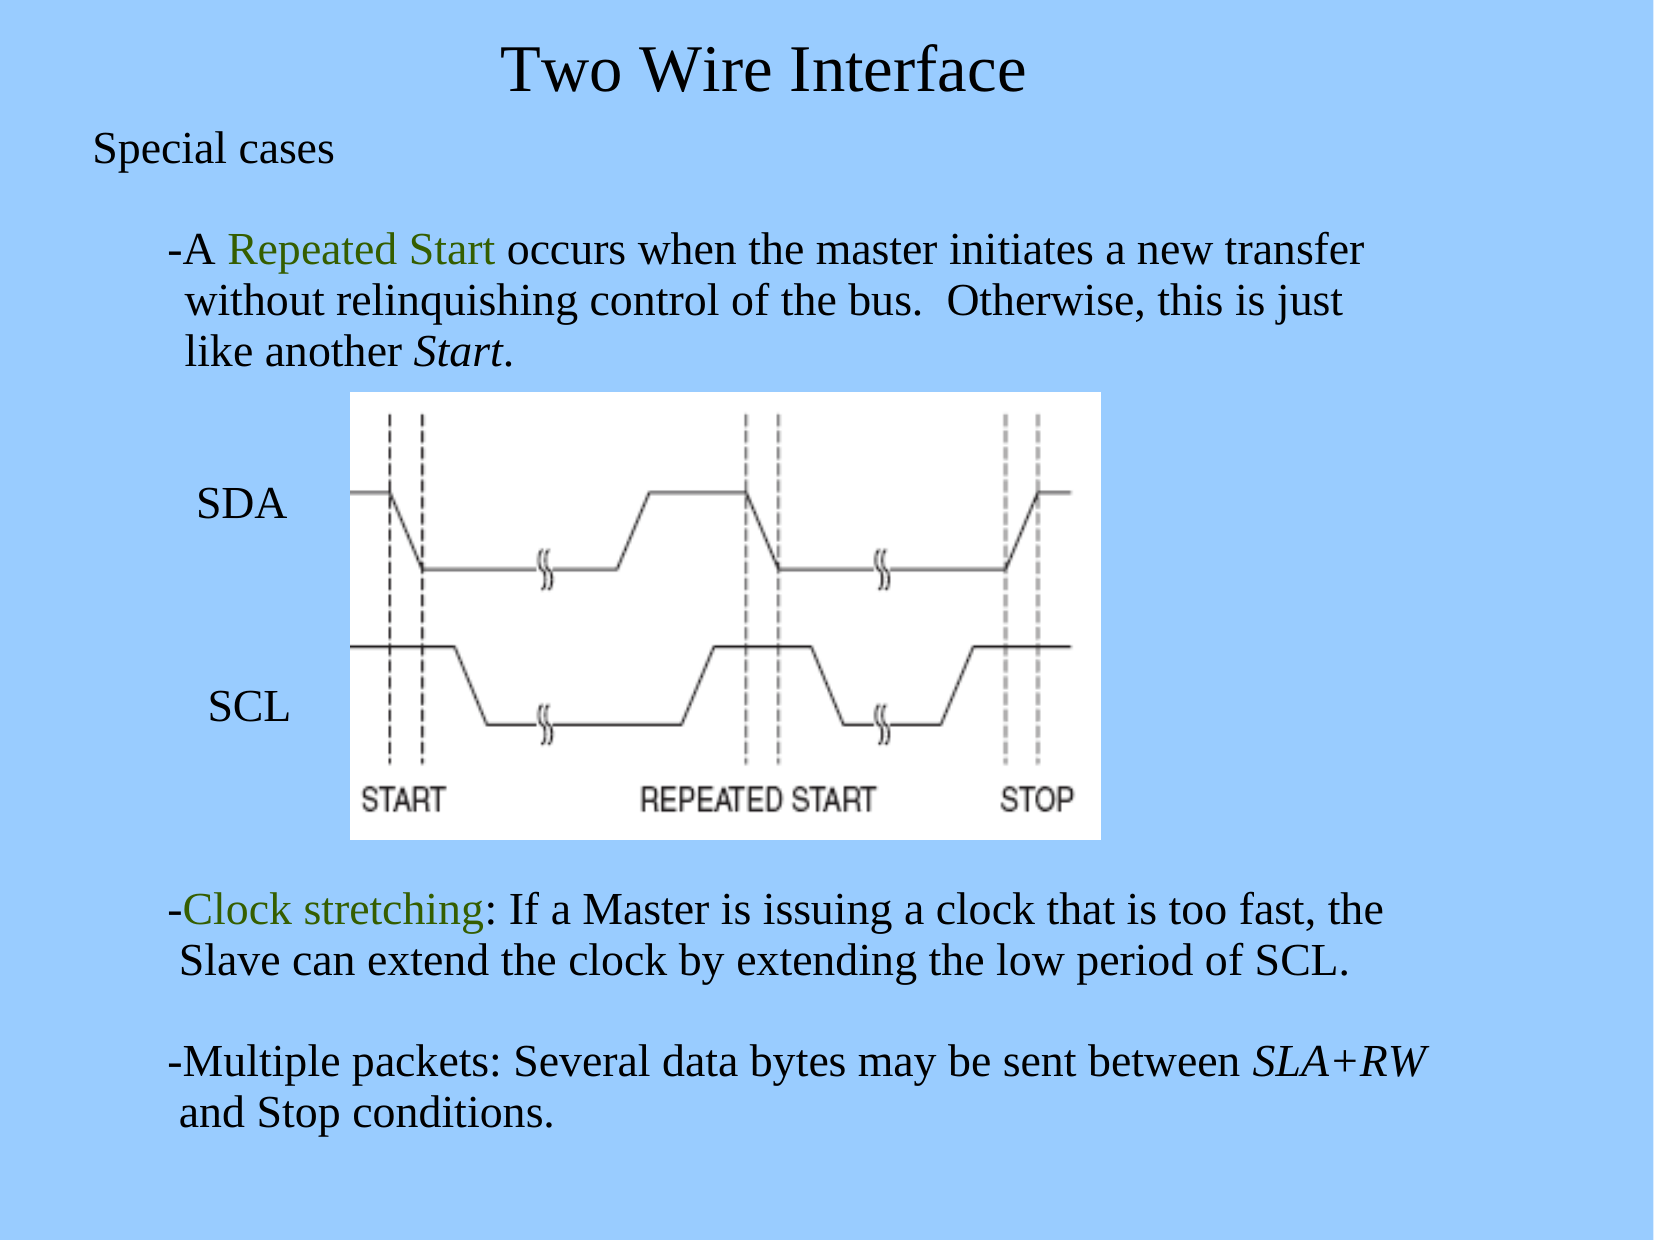

Two Wire Interface
Special cases
	-A Repeated Start occurs when the master initiates a new transfer
 without relinquishing control of the bus. Otherwise, this is just
 like another Start.
 SDA
 SCL
	-Clock stretching: If a Master is issuing a clock that is too fast, the
	 Slave can extend the clock by extending the low period of SCL.
	-Multiple packets: Several data bytes may be sent between SLA+RW
	 and Stop conditions.